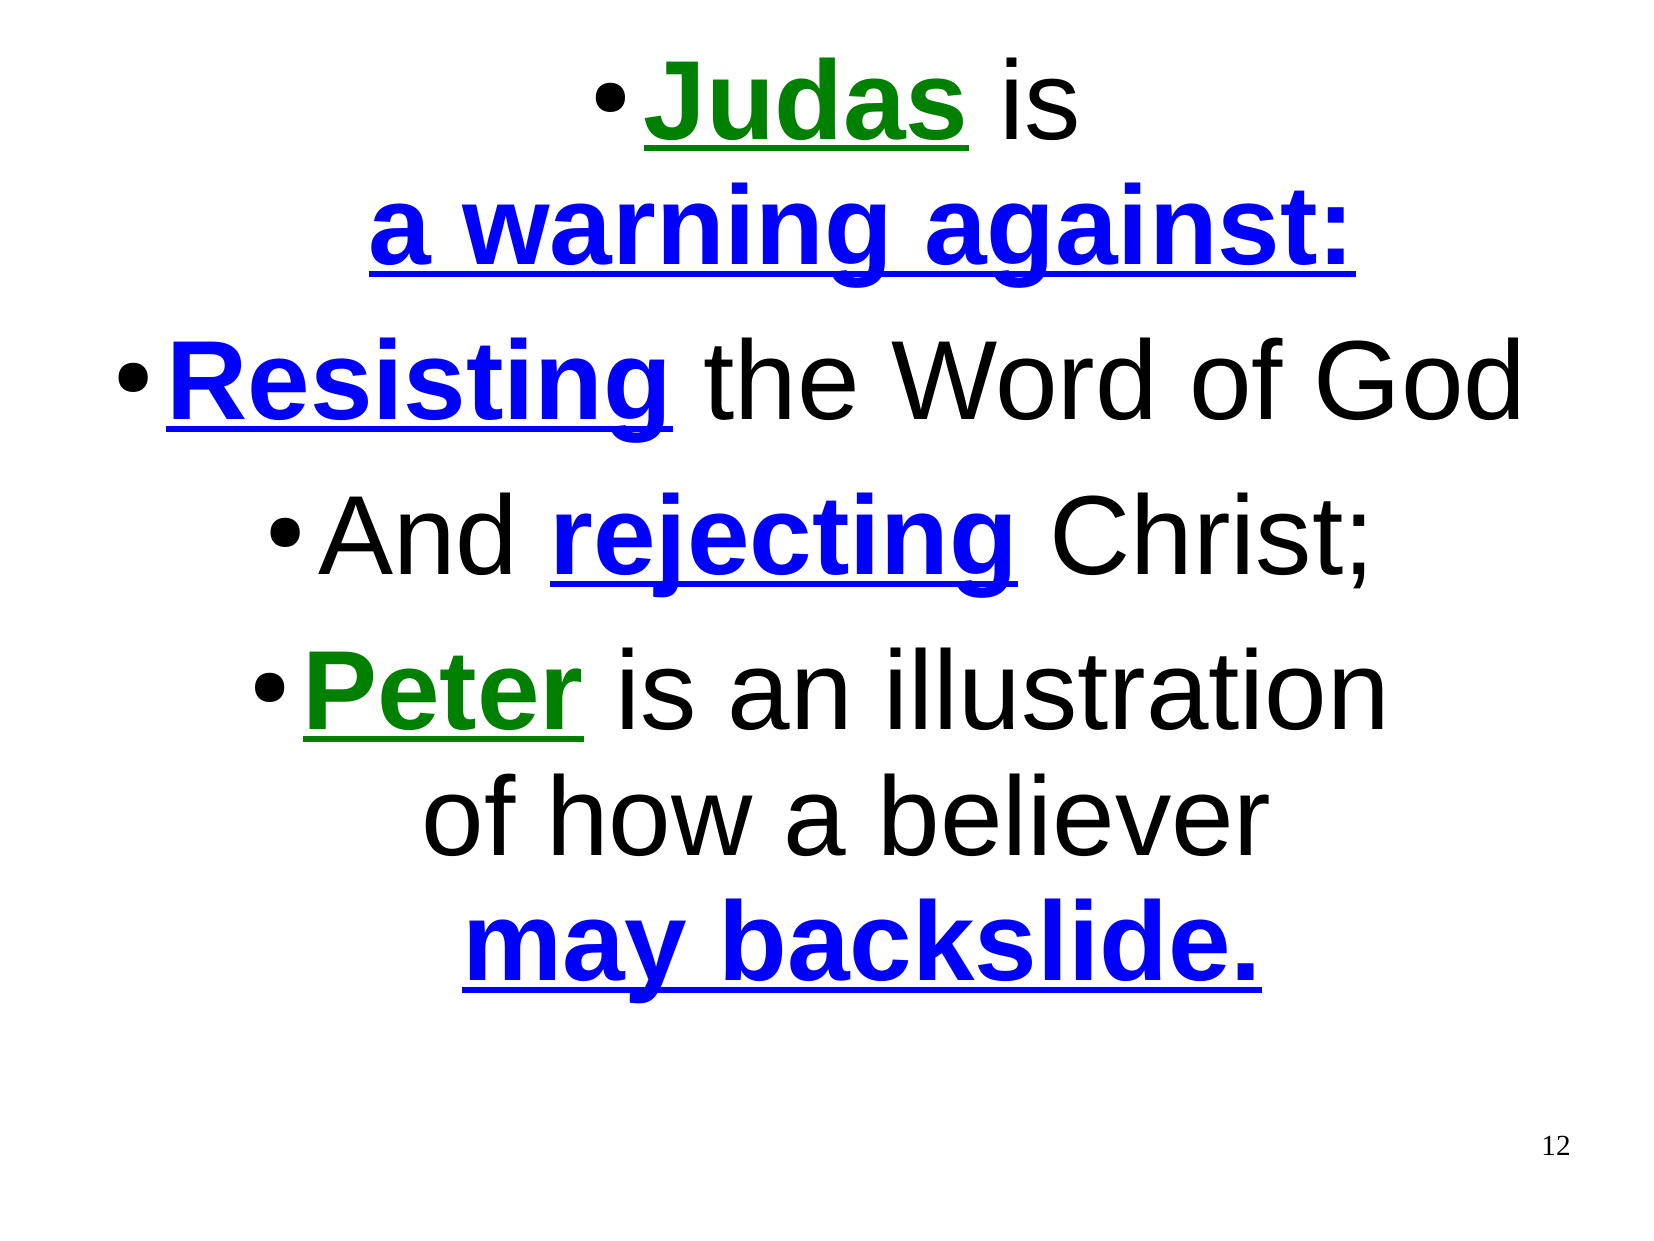

# Judas is a warning against:
Resisting the Word of God
And rejecting Christ;
Peter is an illustration
of how a believer
may backslide.
12